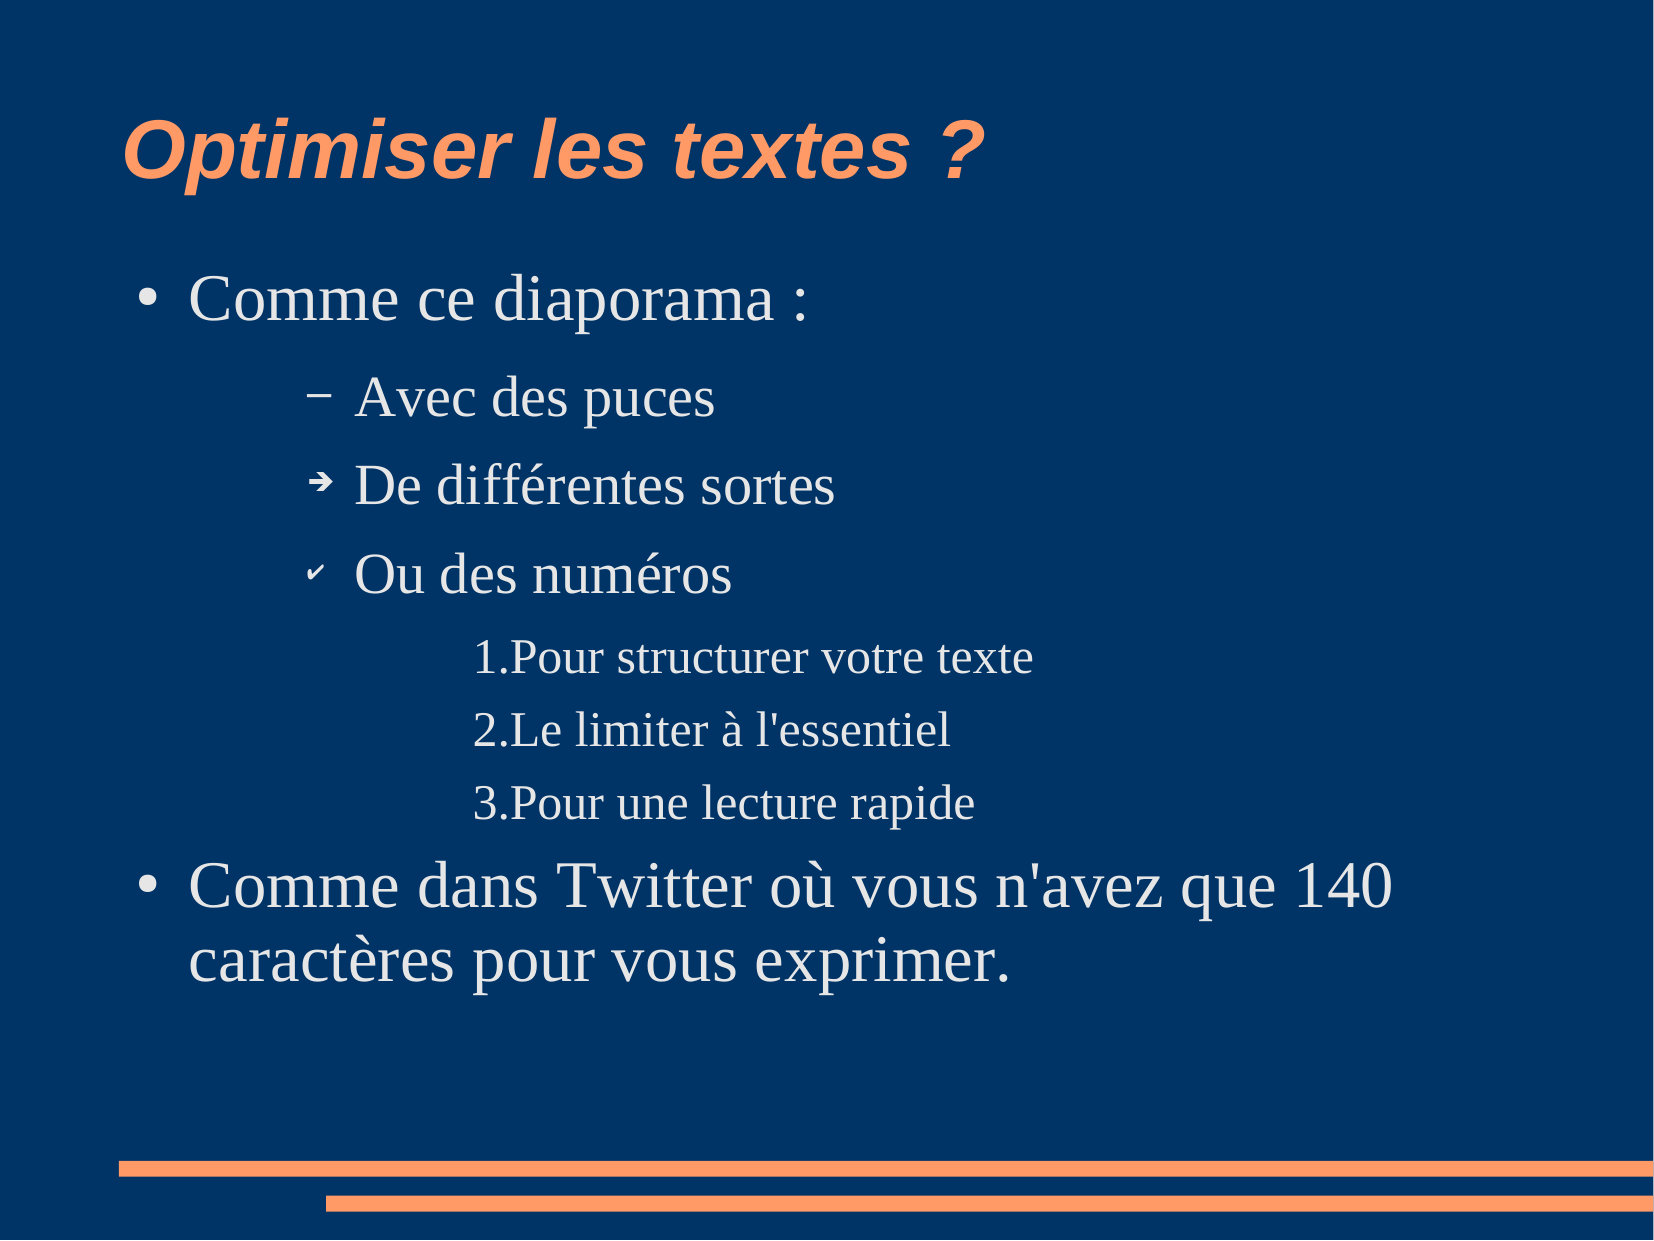

# Optimiser les textes ?
Comme ce diaporama :
Avec des puces
De différentes sortes
Ou des numéros
Pour structurer votre texte
Le limiter à l'essentiel
Pour une lecture rapide
Comme dans Twitter où vous n'avez que 140	caractères pour vous exprimer.